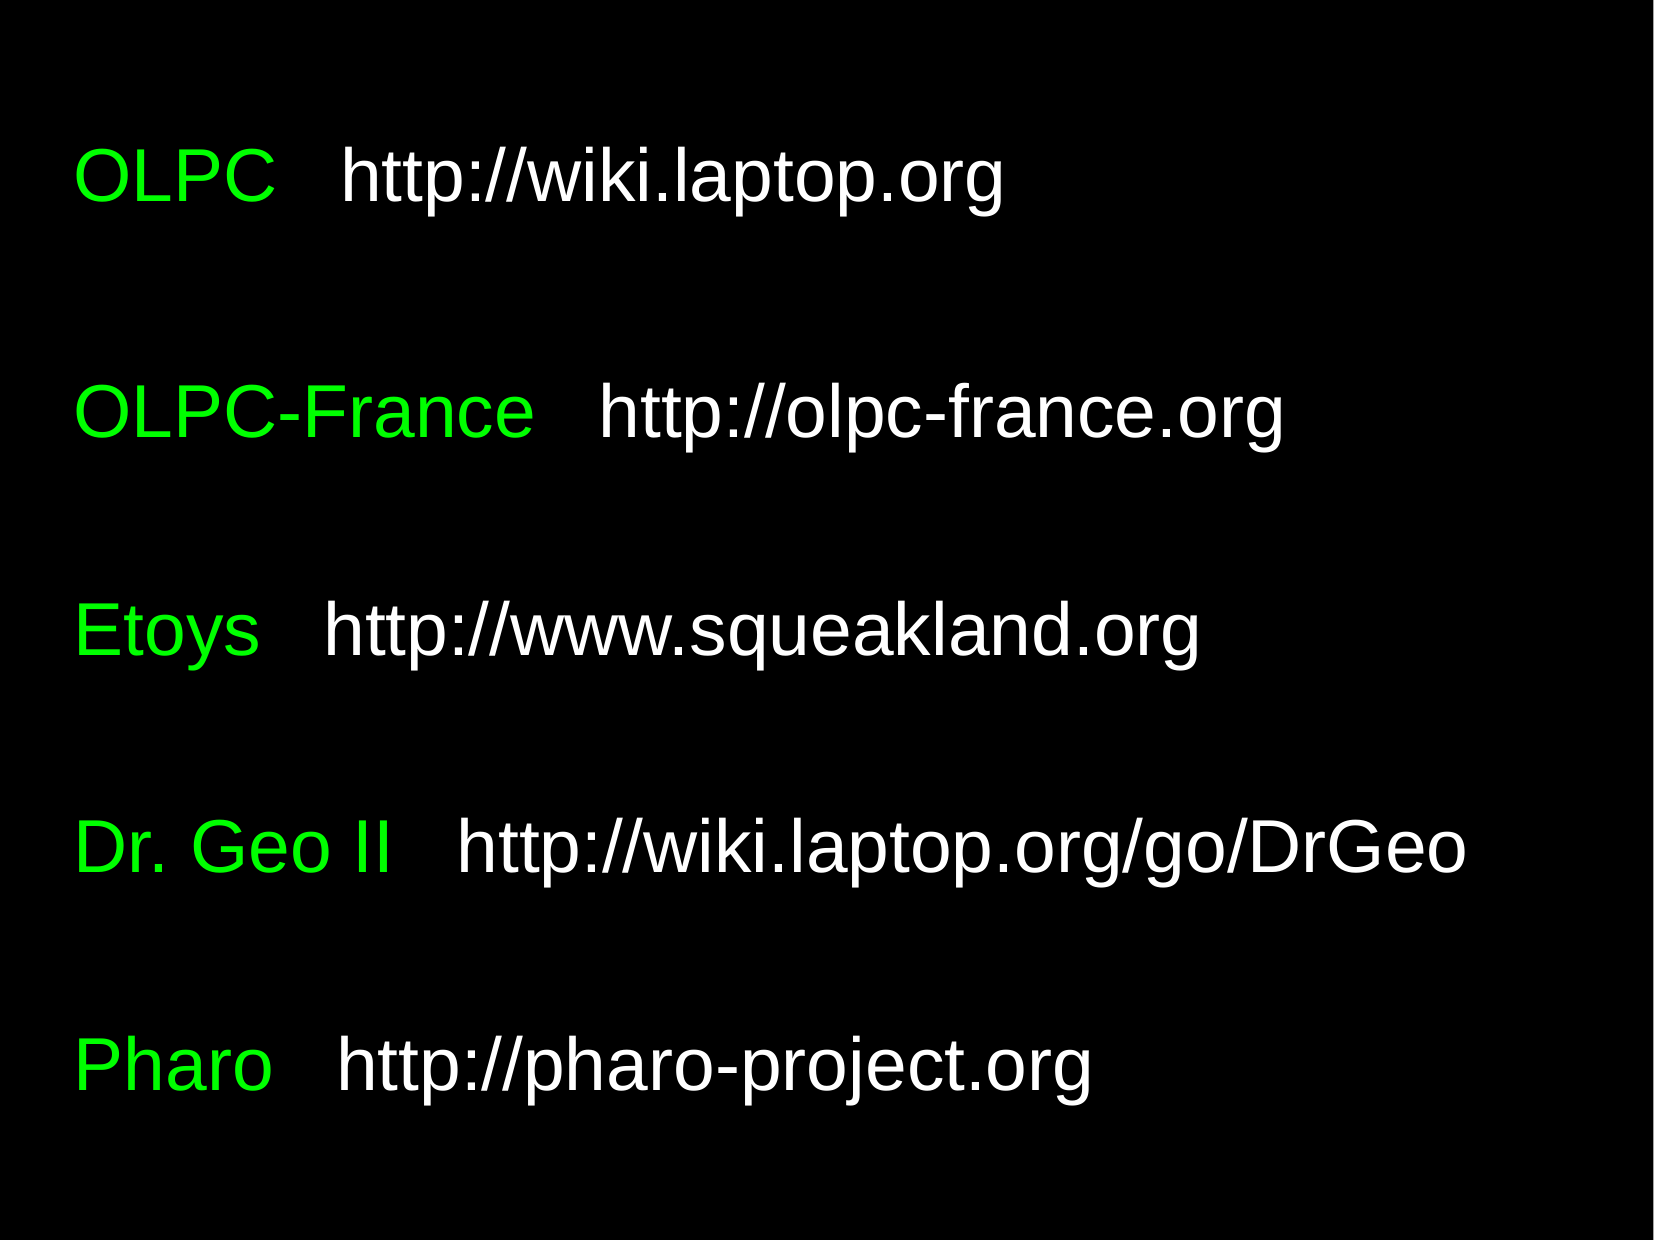

OLPC http://wiki.laptop.org
OLPC-France http://olpc-france.org
Etoys http://www.squeakland.org
Dr. Geo II http://wiki.laptop.org/go/DrGeo
Pharo http://pharo-project.org